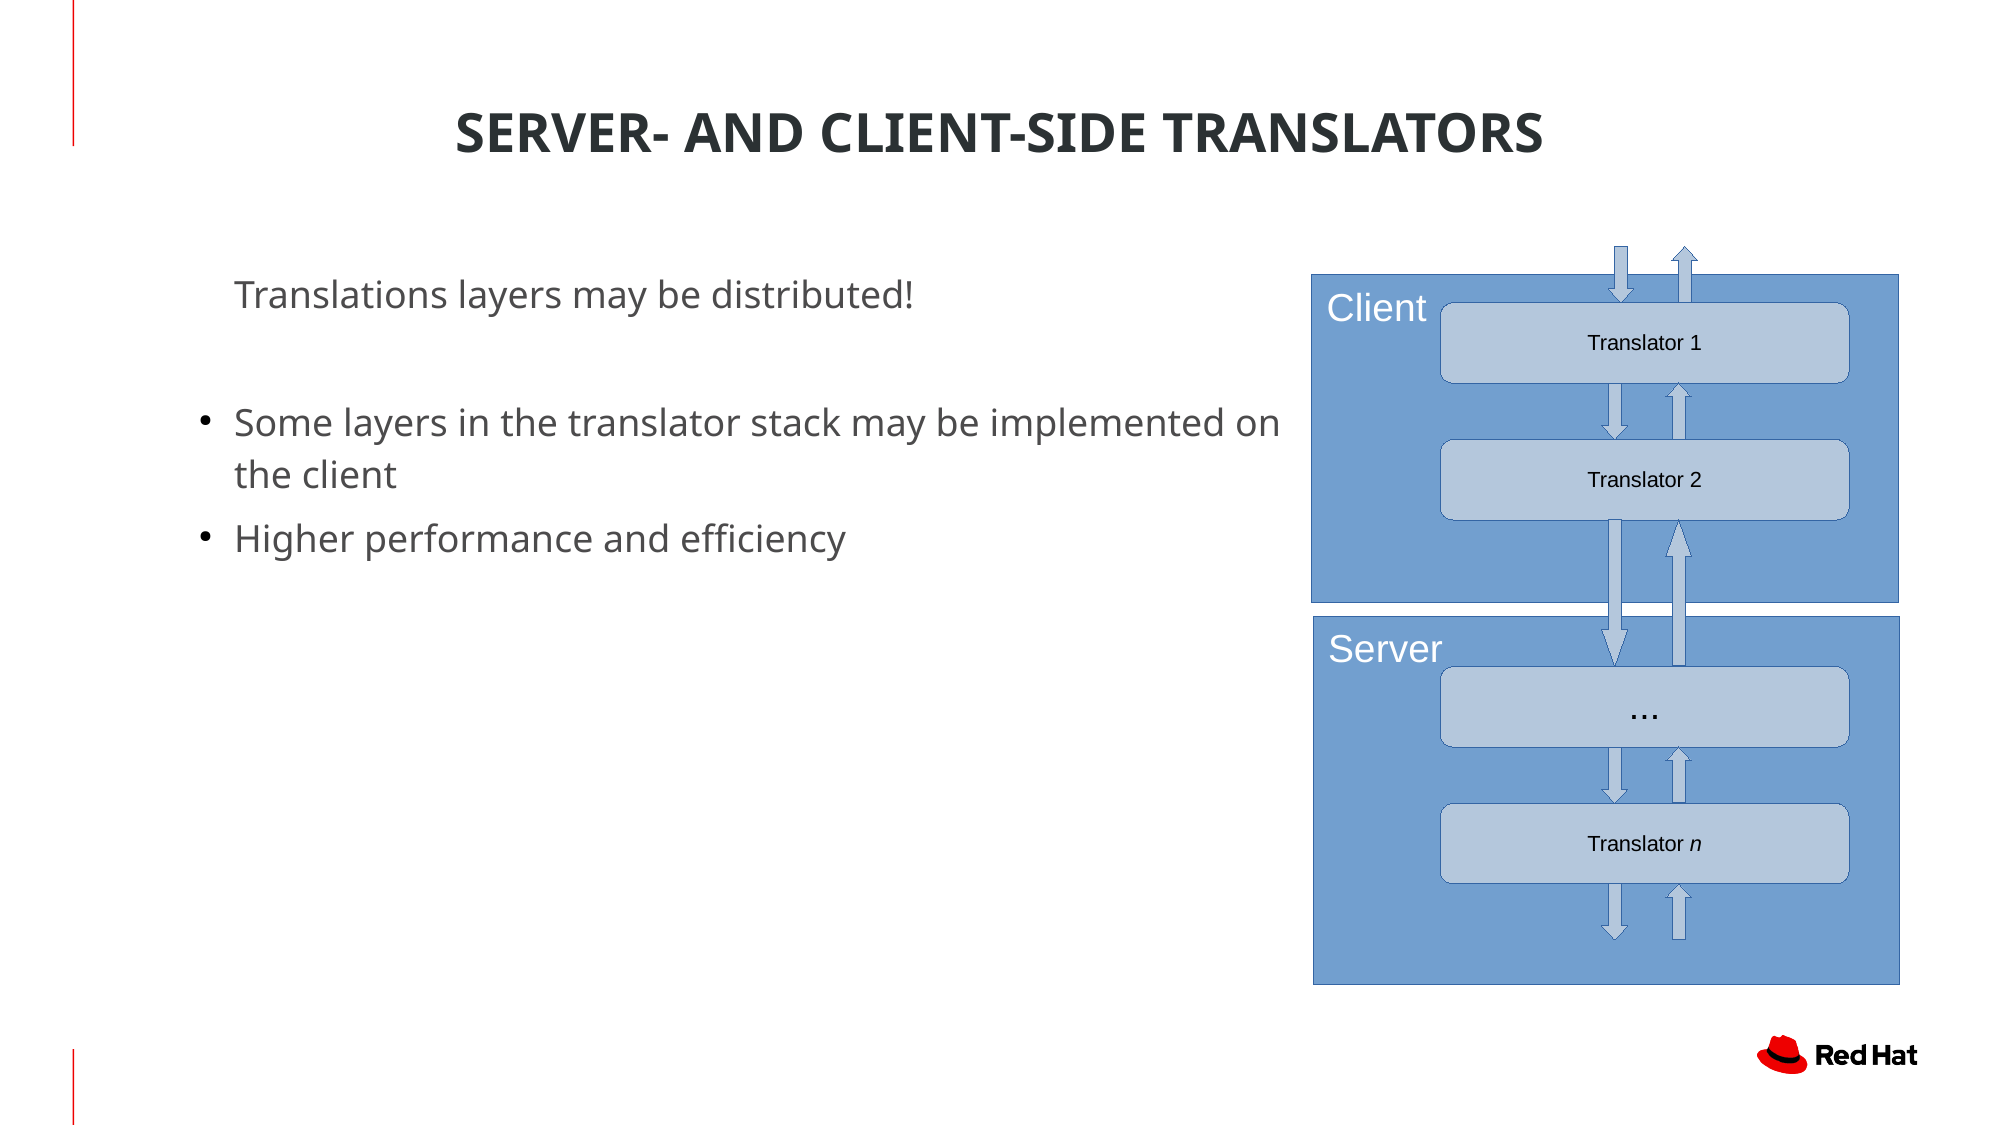

# Server- and Client-Side translators
Translations layers may be distributed!
Some layers in the translator stack may be implemented on the client
Higher performance and efficiency
Client
Translator 1
Translator 2
Server
...
Translator n